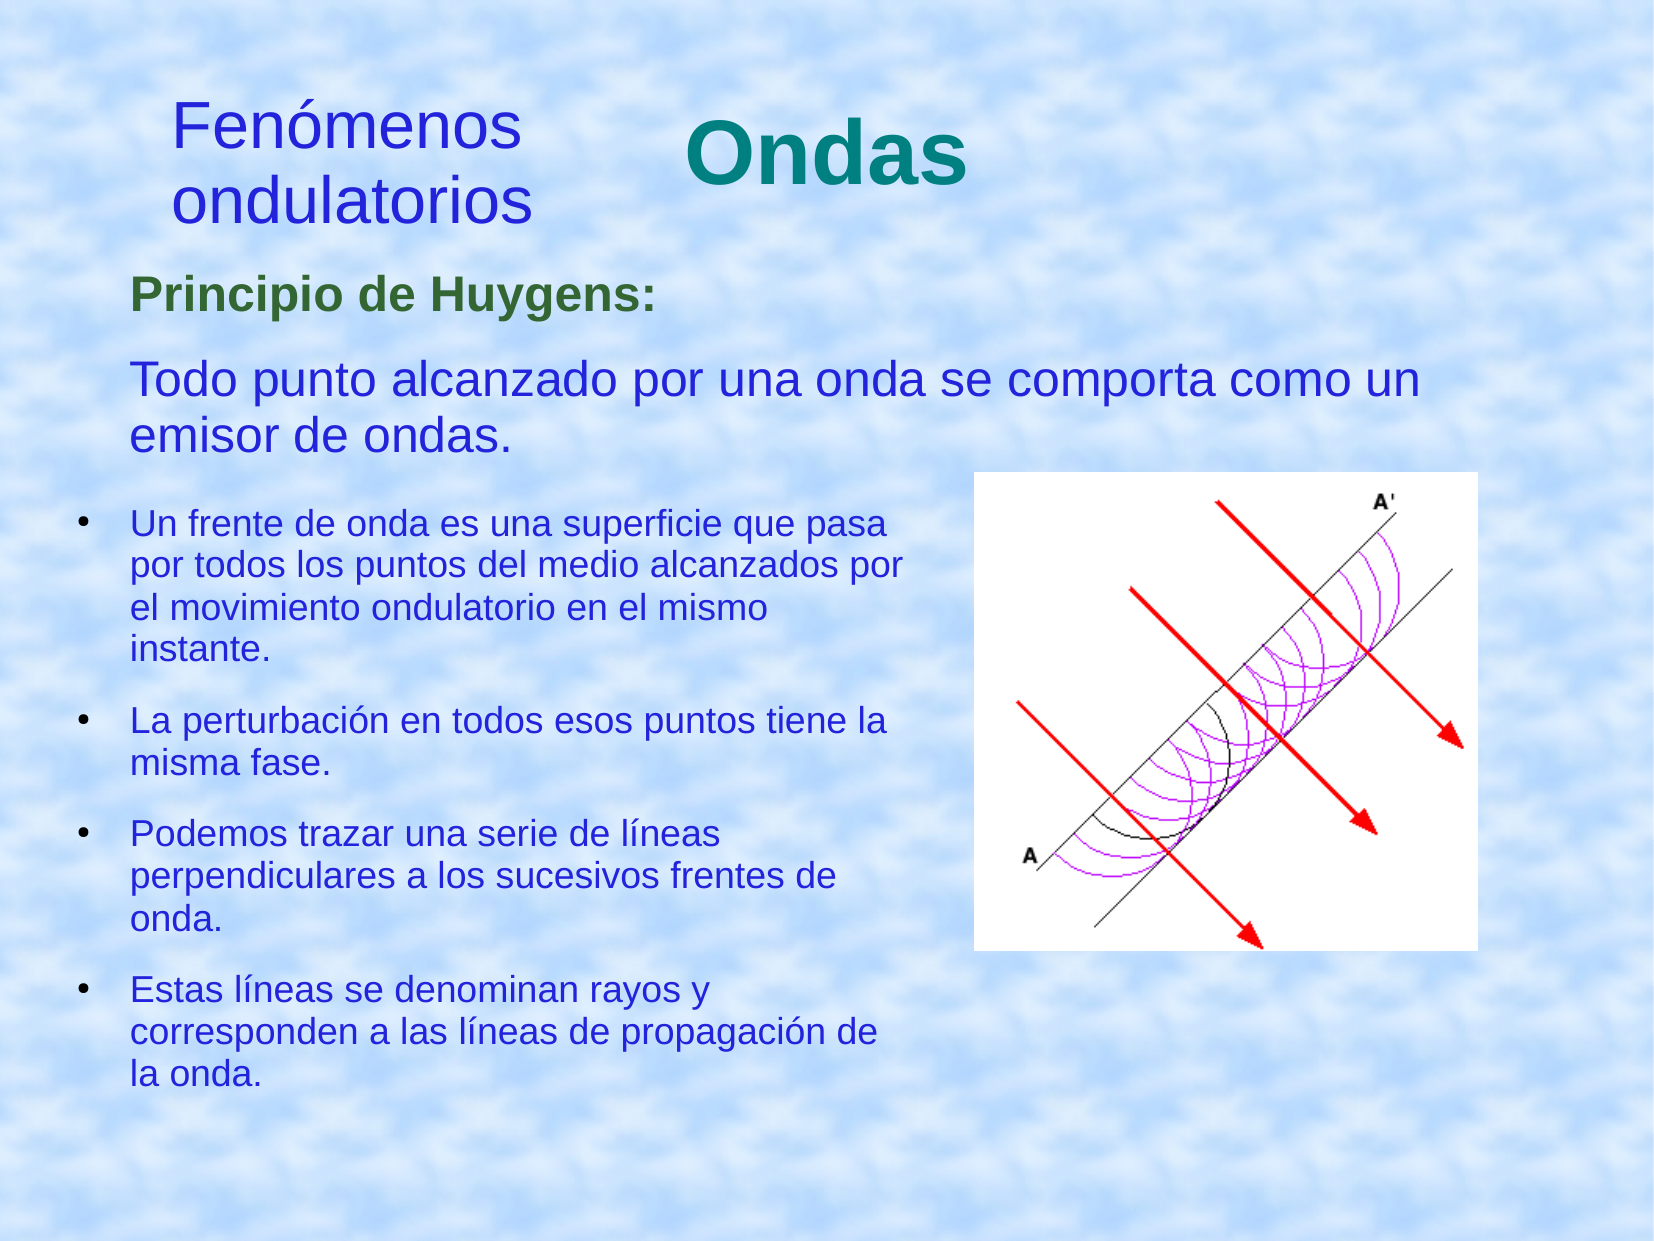

# Ondas
Fenómenos ondulatorios
Principio de Huygens:
Todo punto alcanzado por una onda se comporta como un emisor de ondas.
Un frente de onda es una superficie que pasa por todos los puntos del medio alcanzados por el movimiento ondulatorio en el mismo instante.
La perturbación en todos esos puntos tiene la misma fase.
Podemos trazar una serie de líneas perpendiculares a los sucesivos frentes de onda.
Estas líneas se denominan rayos y corresponden a las líneas de propagación de la onda.